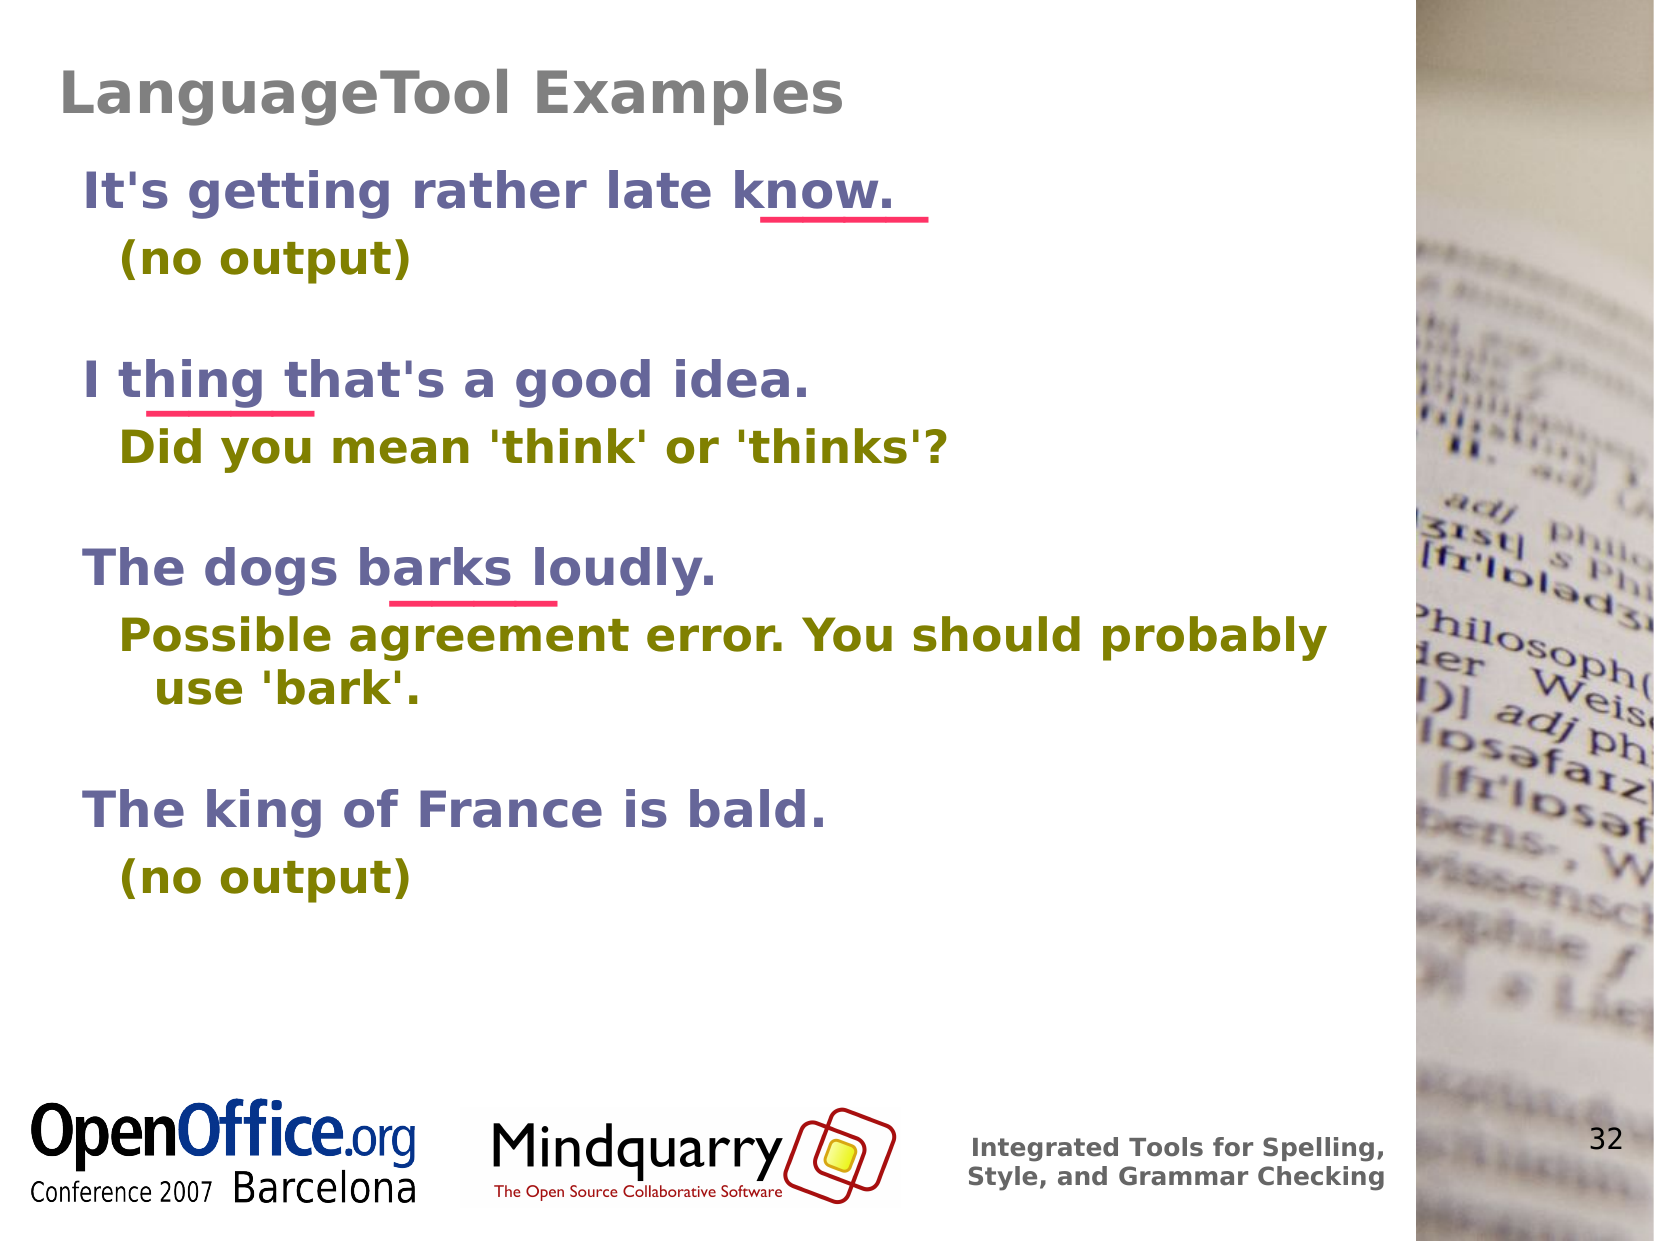

LanguageTool Examples
It's getting rather late know.
(no output)
I thing that's a good idea.
Did you mean 'think' or 'thinks'?
The dogs barks loudly.
Possible agreement error. You should probably use 'bark'.
The king of France is bald.
(no output)
____
____
____
32
#